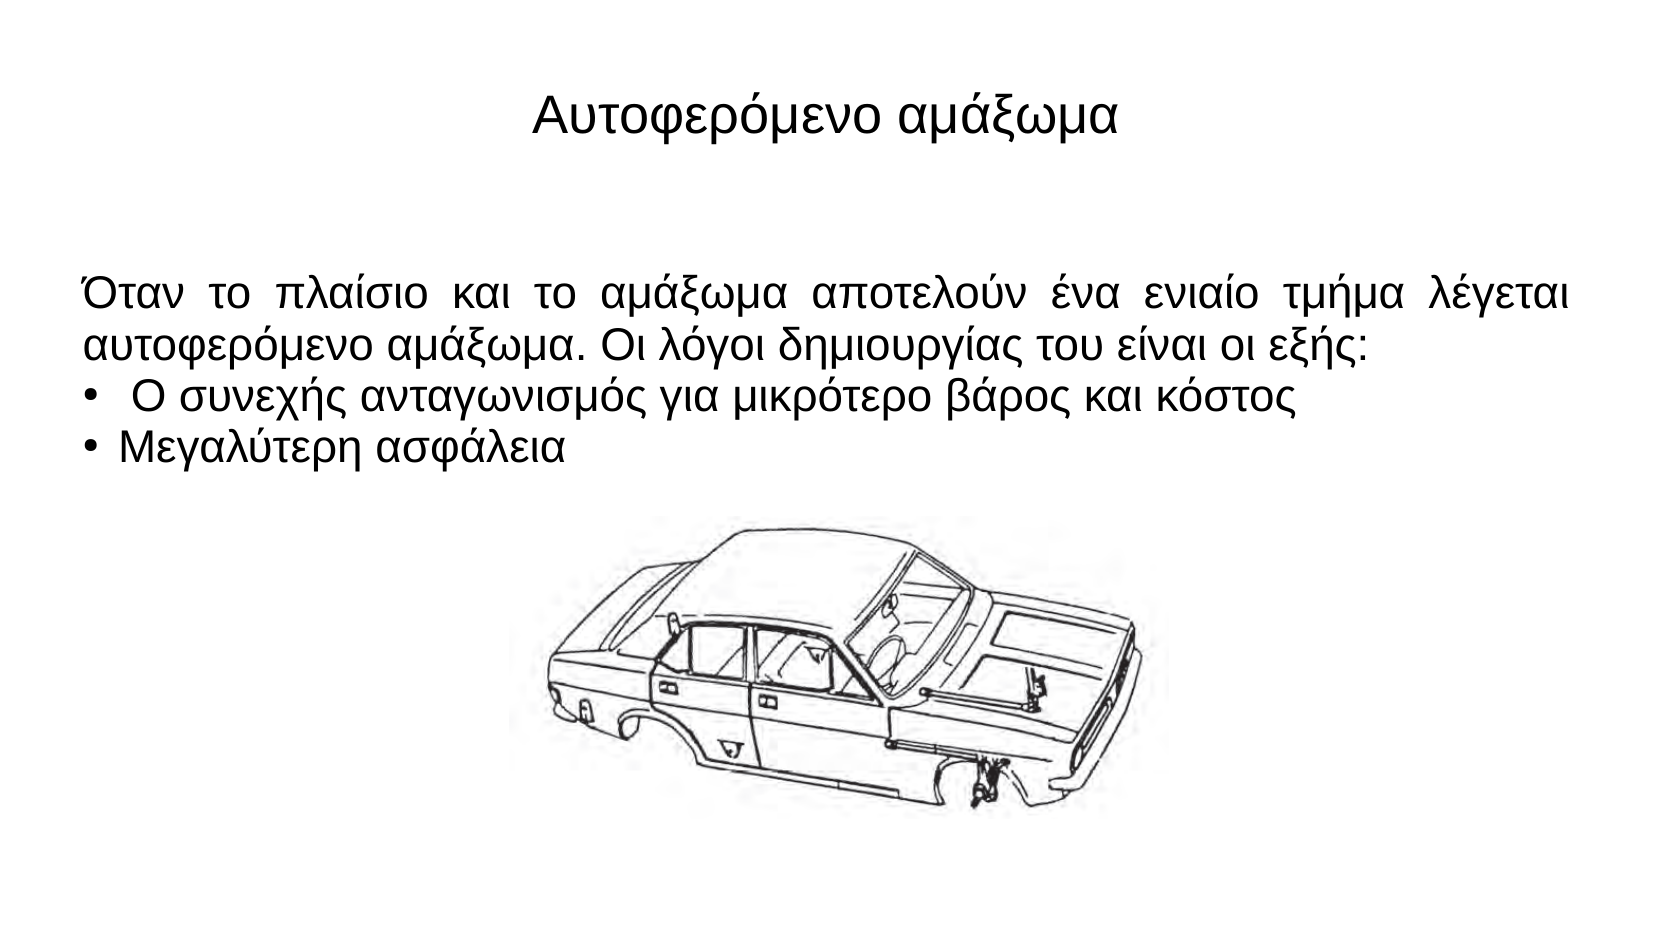

# Αυτοφερόμενο αμάξωμα
Όταν το πλαίσιο και το αμάξωμα αποτελούν ένα ενιαίο τμήμα λέγεται αυτοφερόμενο αμάξωμα. Οι λόγοι δημιουργίας του είναι οι εξής:
 Ο συνεχής ανταγωνισμός για μικρότερο βάρος και κόστος
Μεγαλύτερη ασφάλεια